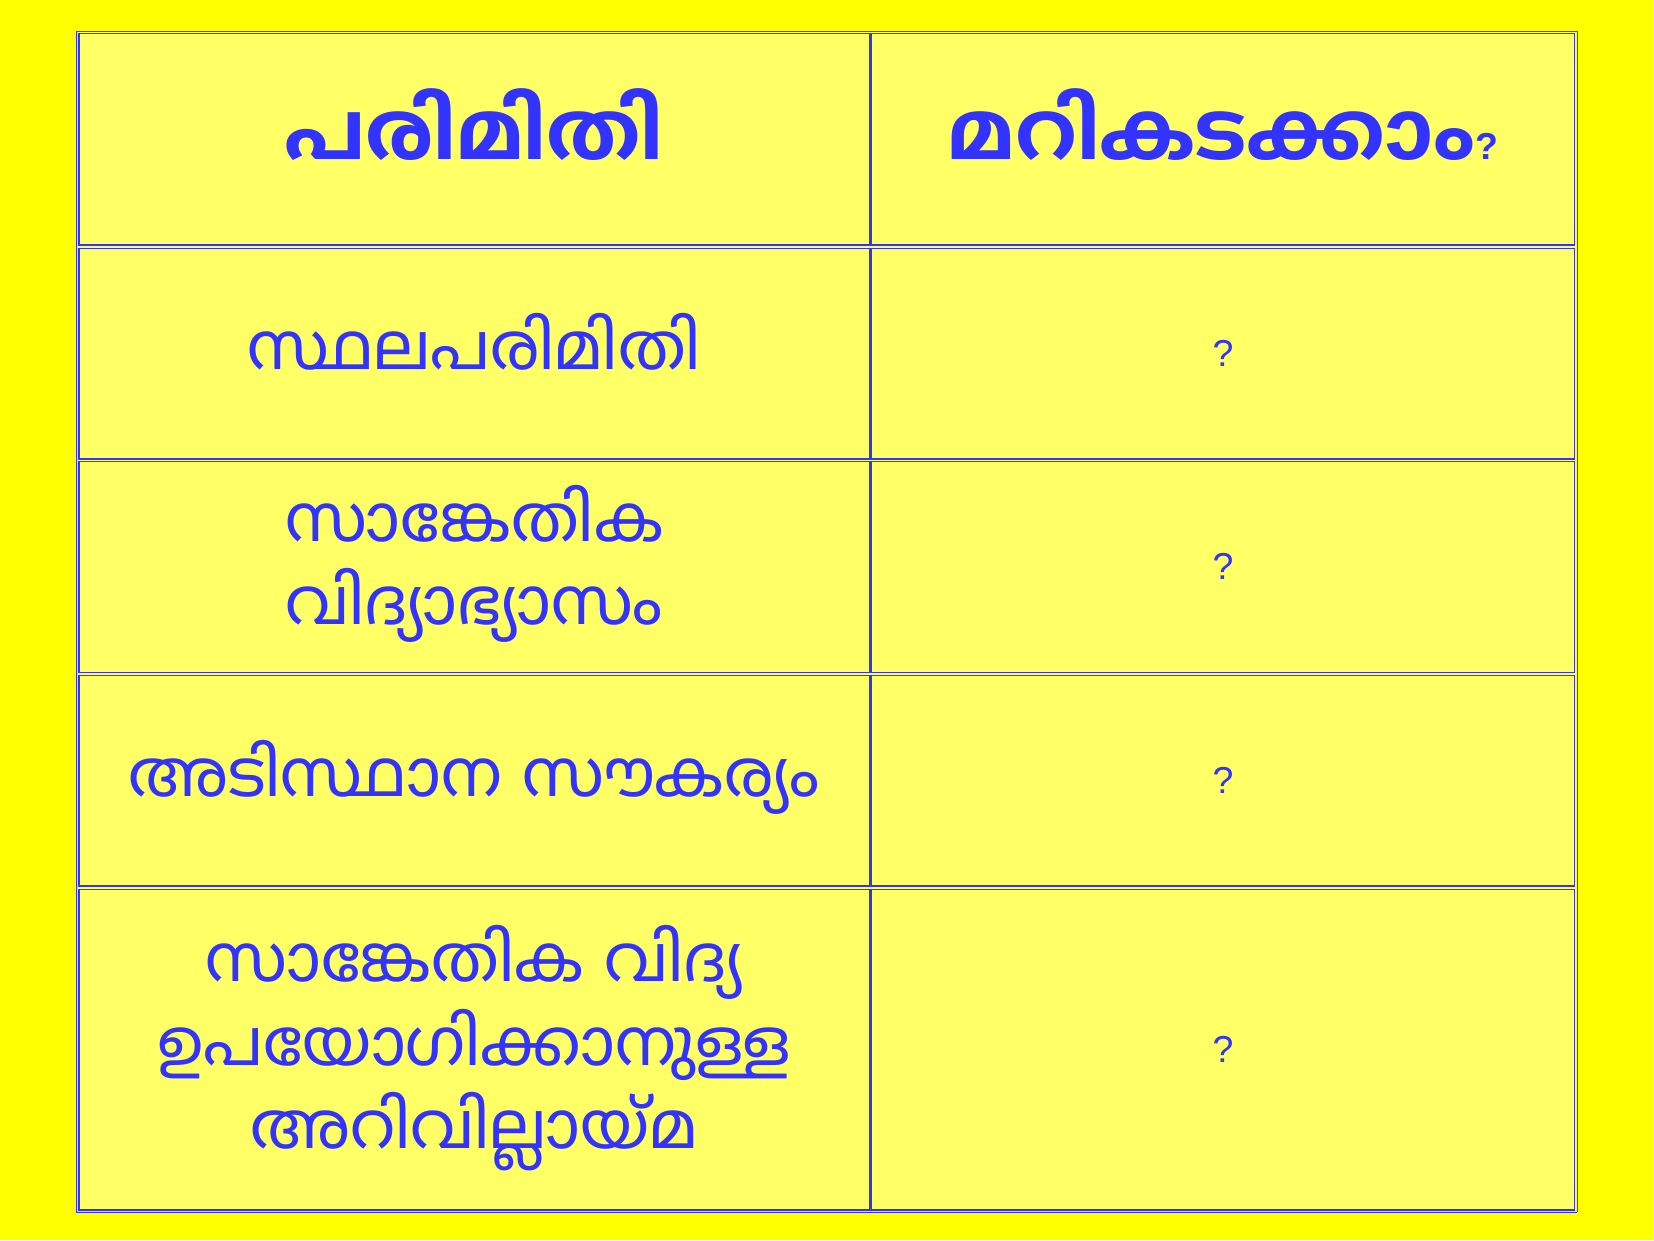

| പരിമിതി | മറികടക്കാം? |
| --- | --- |
| സ്ഥലപരിമിതി | ? |
| സാങ്കേതിക വിദ്യാഭ്യാസം | ? |
| അടിസ്ഥാന സൗകര്യം | ? |
| സാങ്കേതിക വിദ്യ ഉപയോഗിക്കാനുള്ള അറിവില്ലായ്മ | ? |